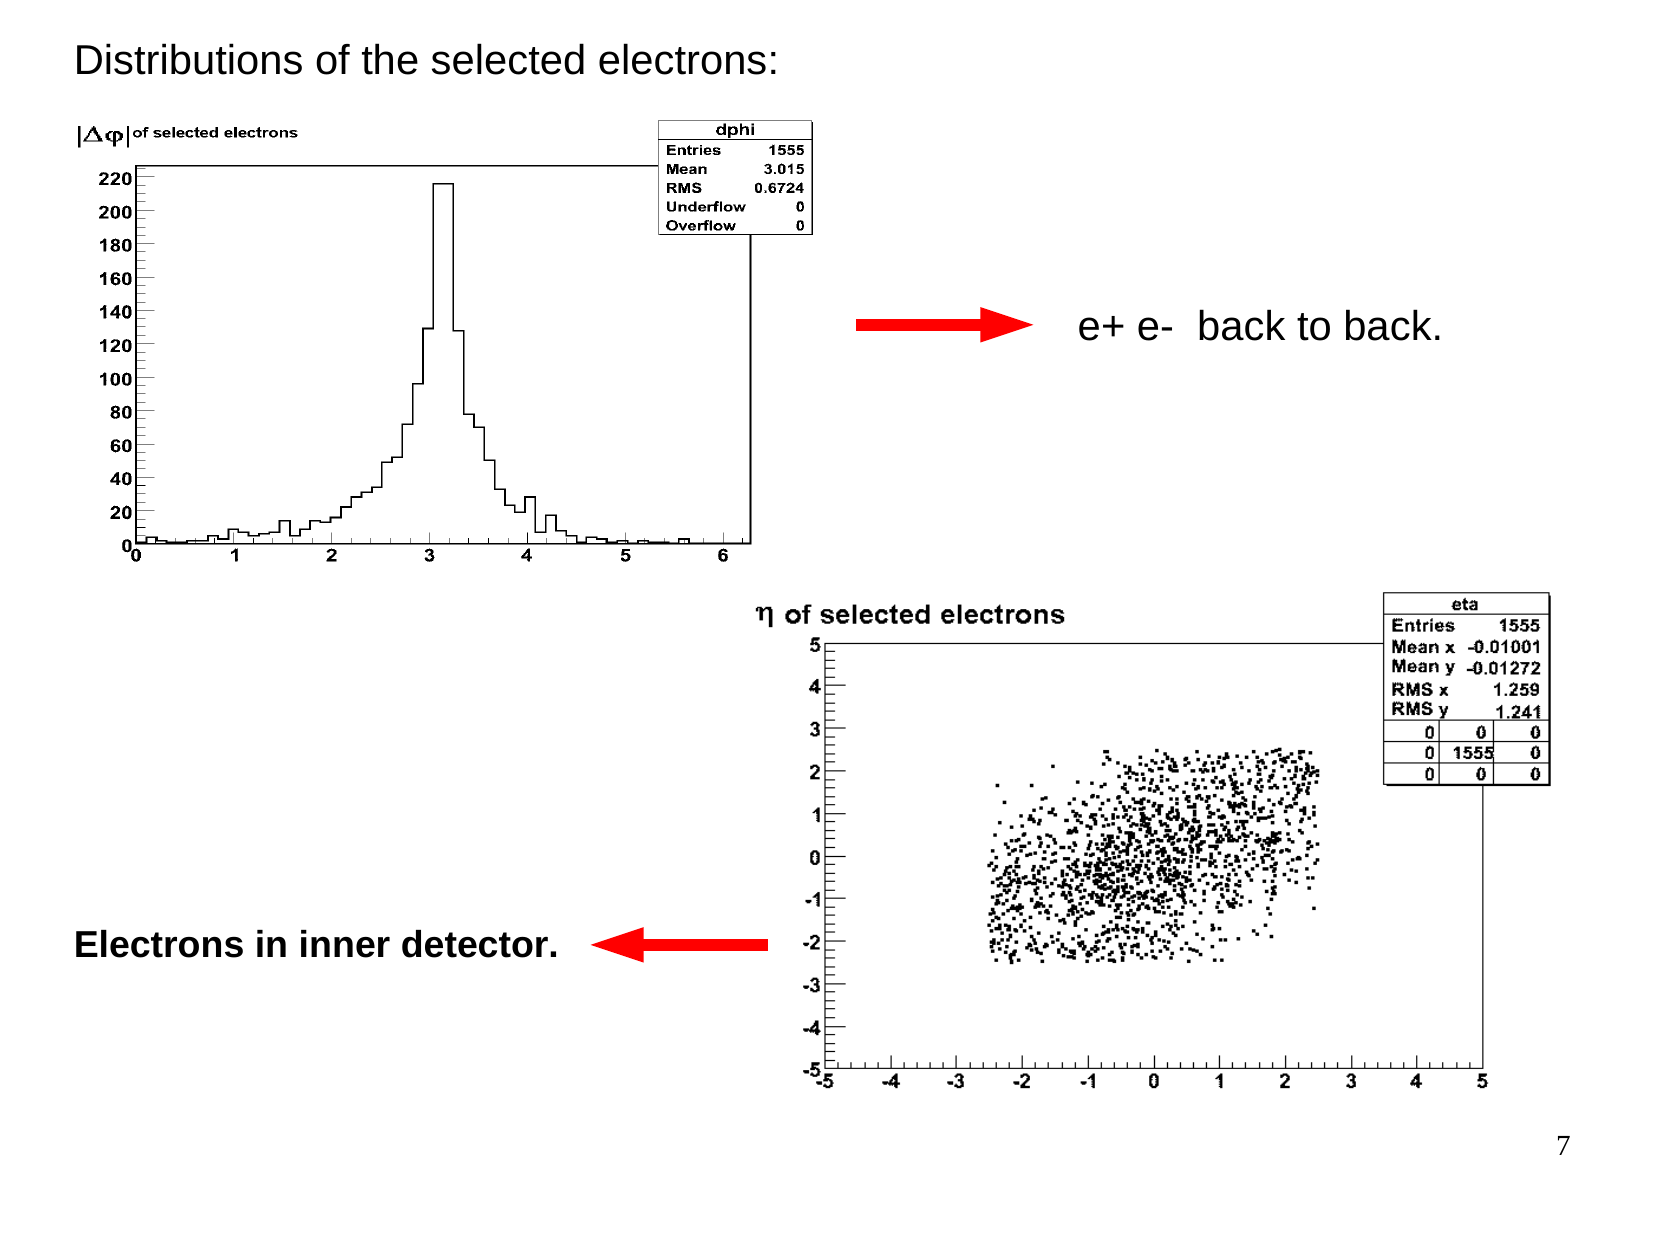

Distributions of the selected electrons:
e+ e- back to back.
Electrons in inner detector.
7